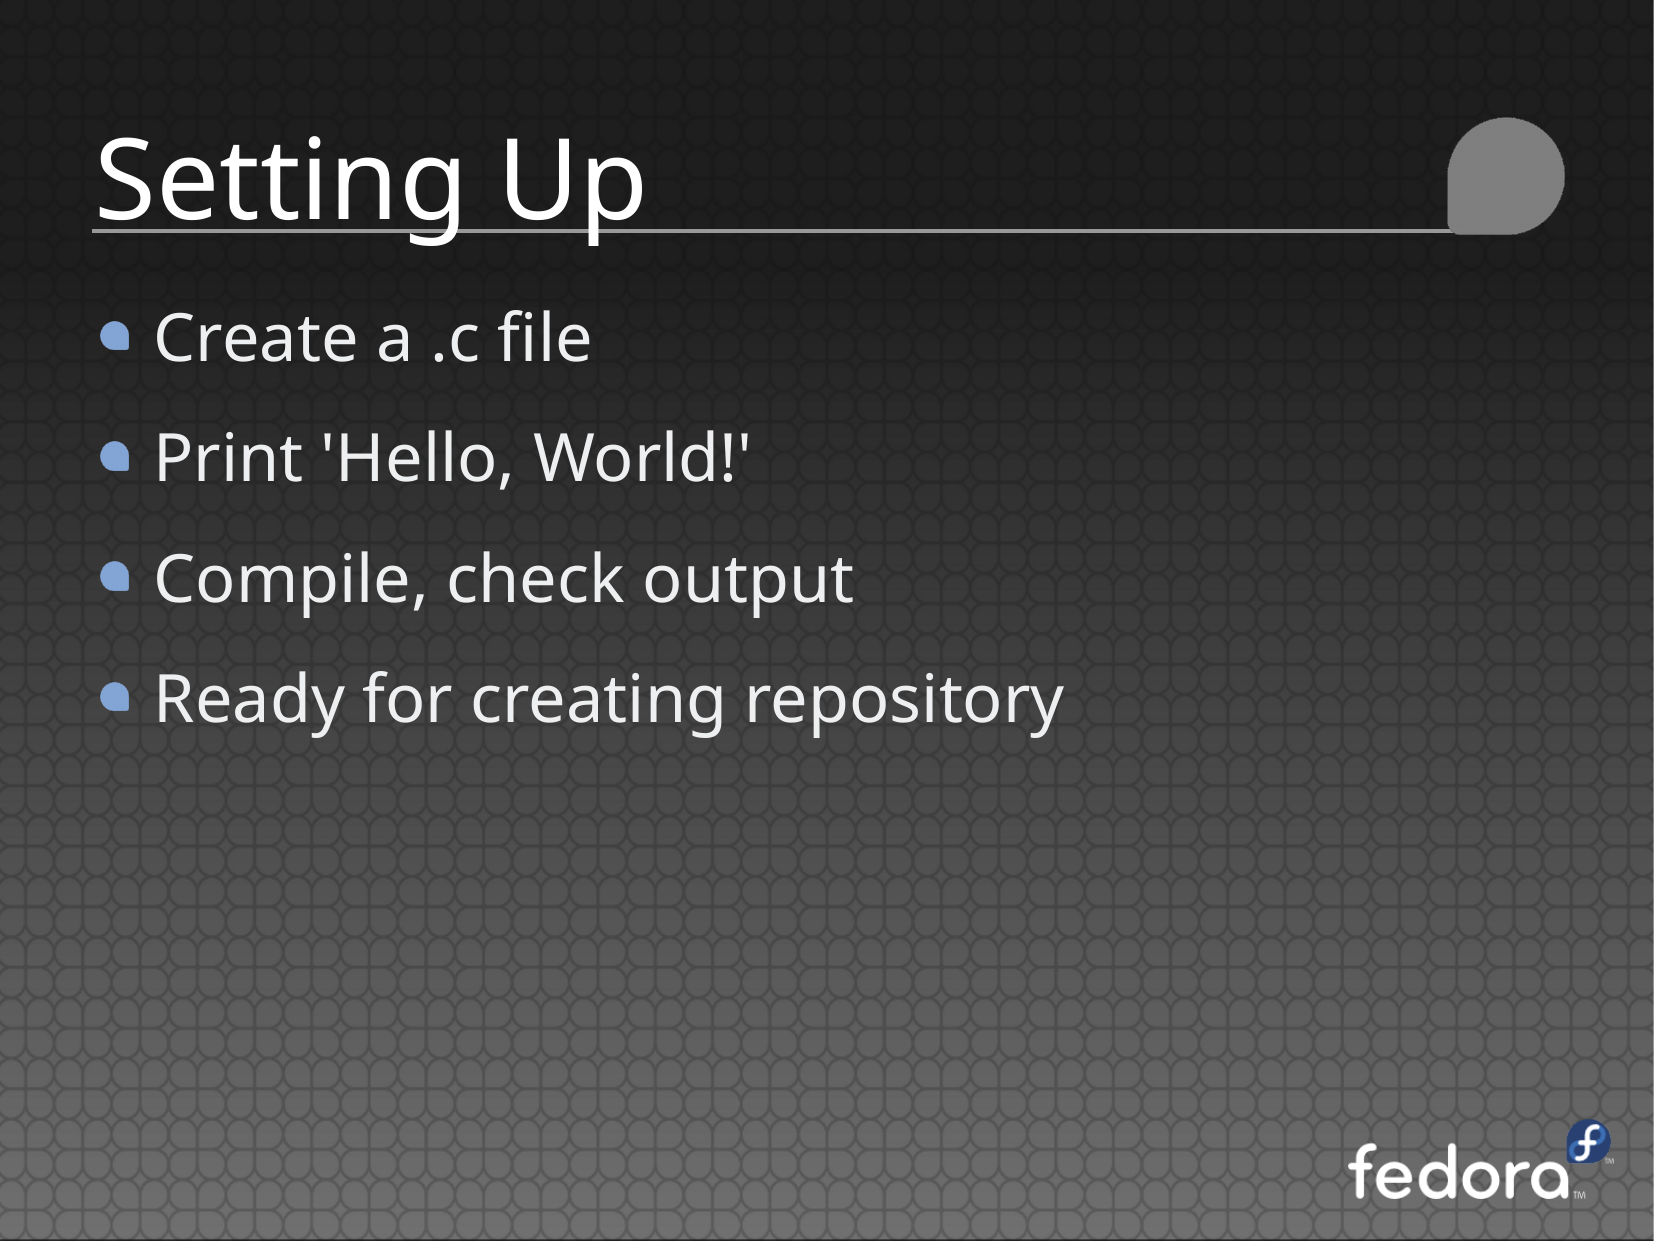

Setting Up
# Create a .c file
Print 'Hello, World!'
Compile, check output
Ready for creating repository